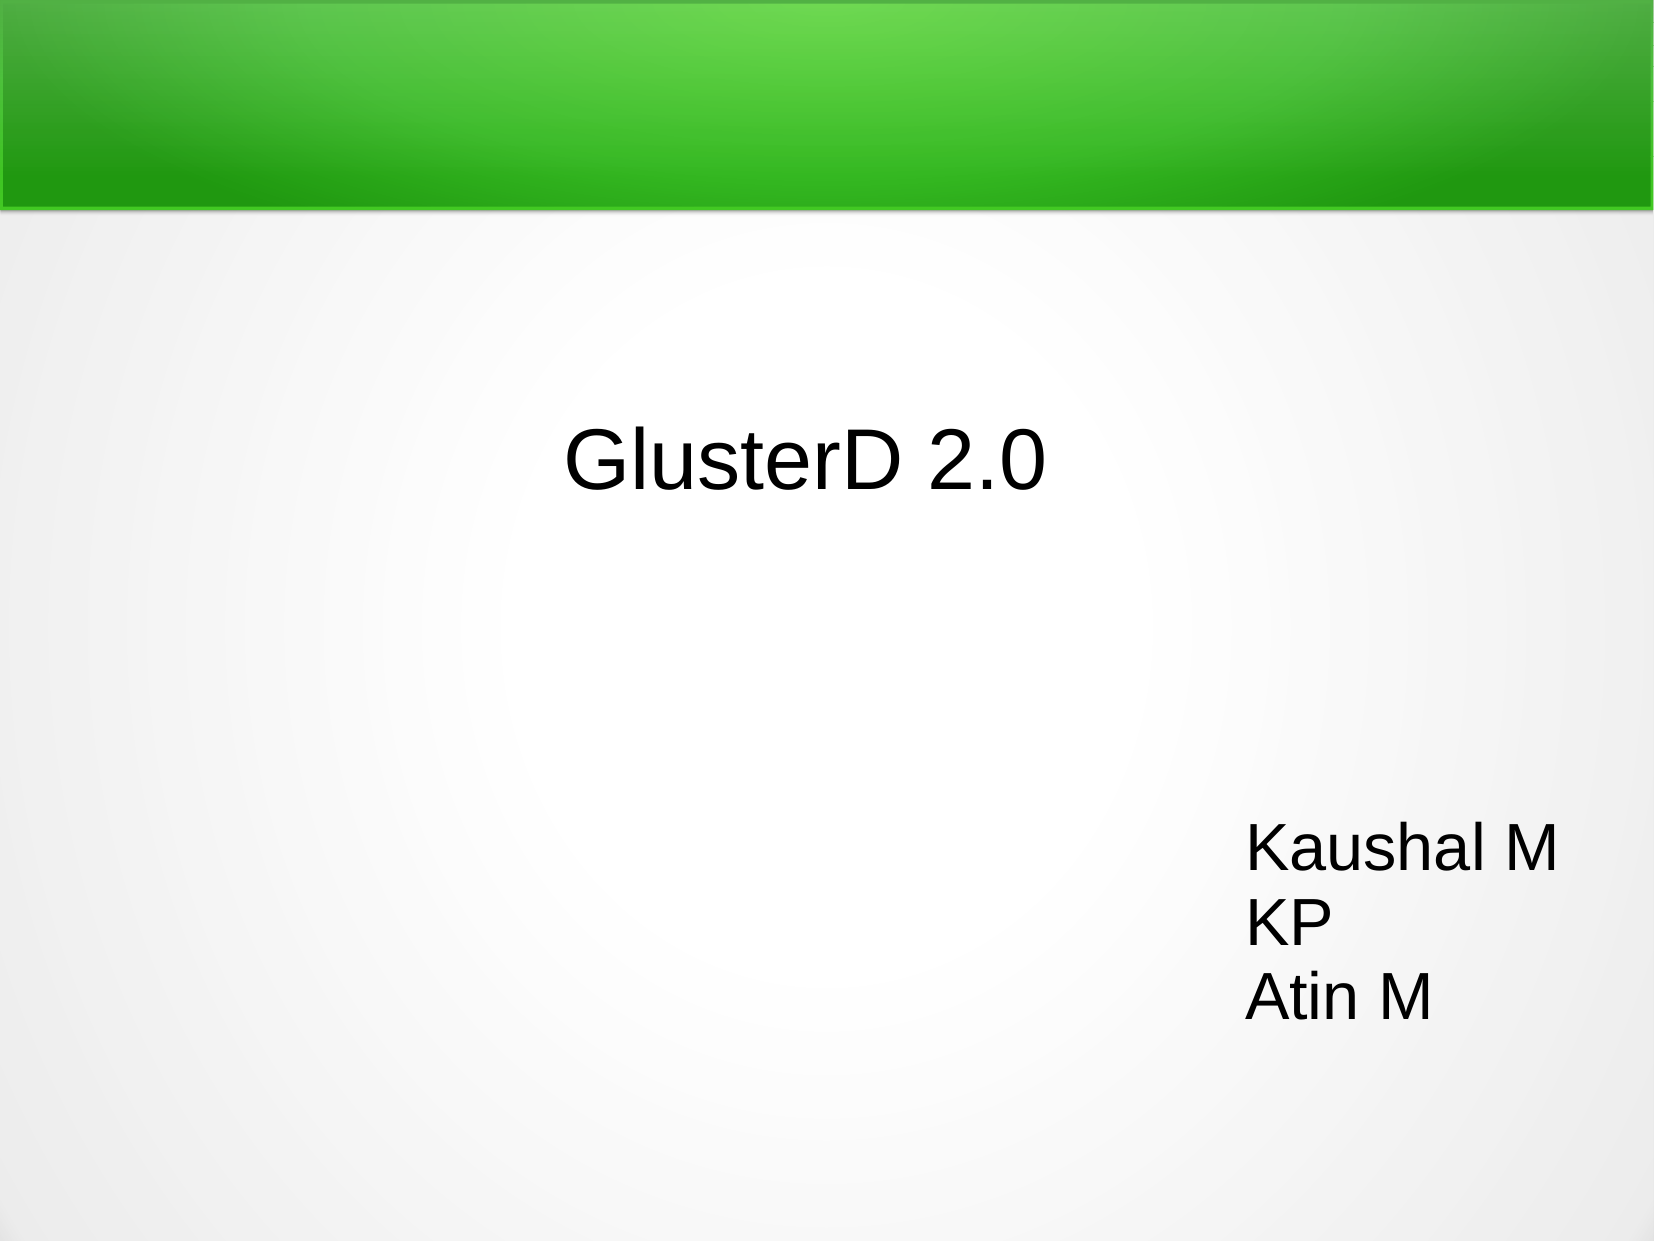

# GlusterD 2.0
Kaushal M
KP
Atin M